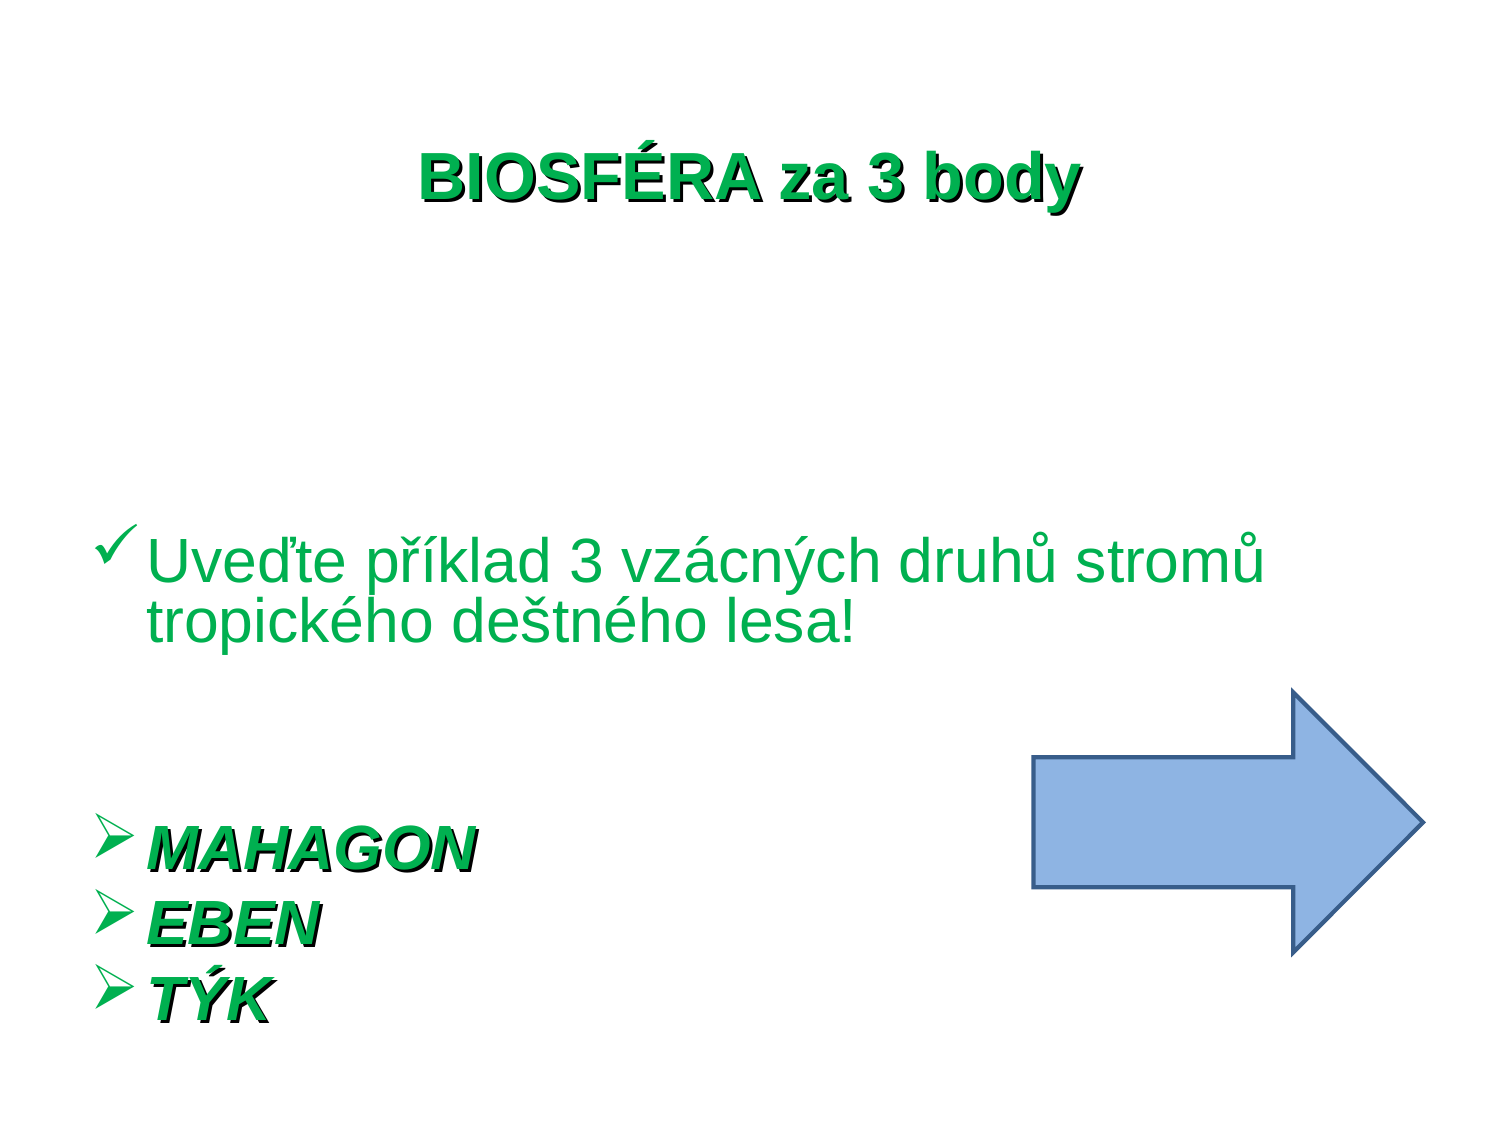

# BIOSFÉRA za 3 body
Uveďte příklad 3 vzácných druhů stromů tropického deštného lesa!
MAHAGON
EBEN
TÝK